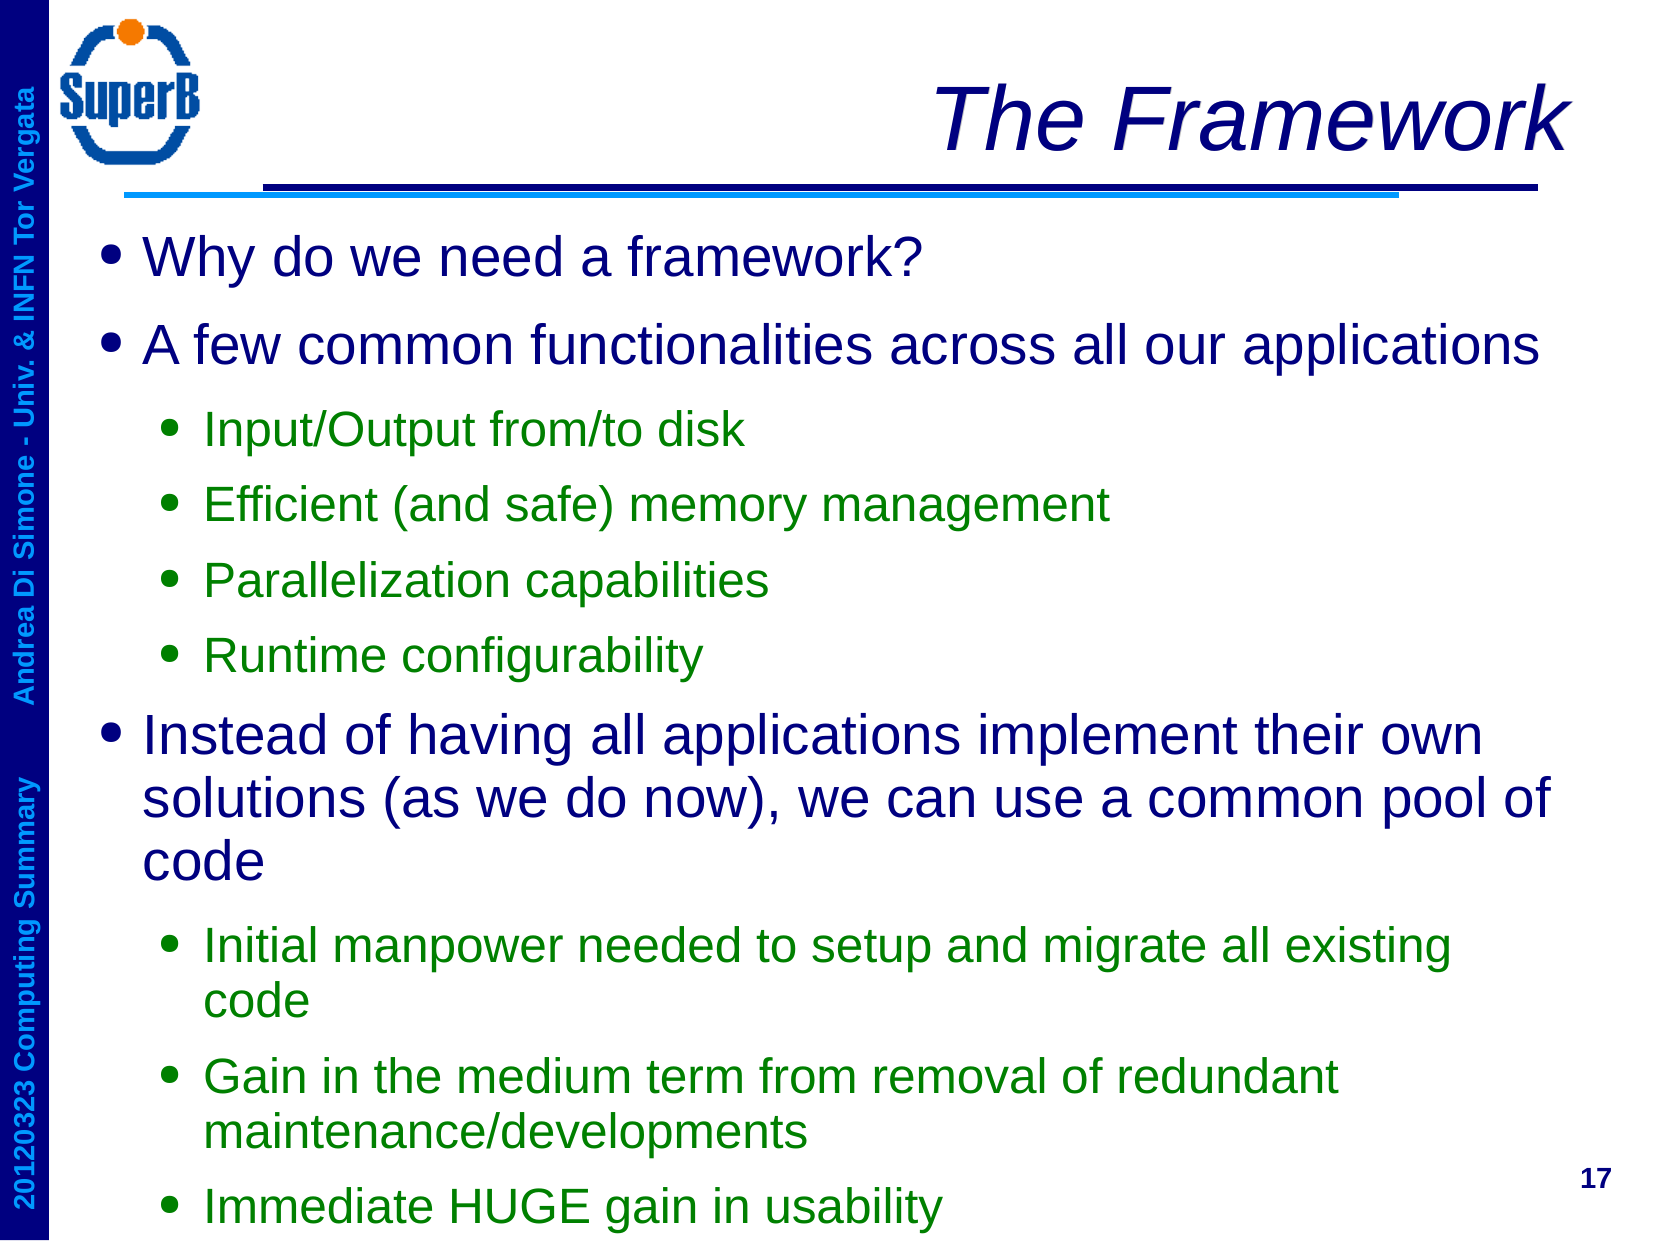

# The Framework
Why do we need a framework?
A few common functionalities across all our applications
Input/Output from/to disk
Efficient (and safe) memory management
Parallelization capabilities
Runtime configurability
Instead of having all applications implement their own solutions (as we do now), we can use a common pool of code
Initial manpower needed to setup and migrate all existing code
Gain in the medium term from removal of redundant maintenance/developments
Immediate HUGE gain in usability
User can move from one application to another within the same general setup
Andrea Di Simone - Univ. & INFN Tor Vergata
20120323 Computing Summary
17